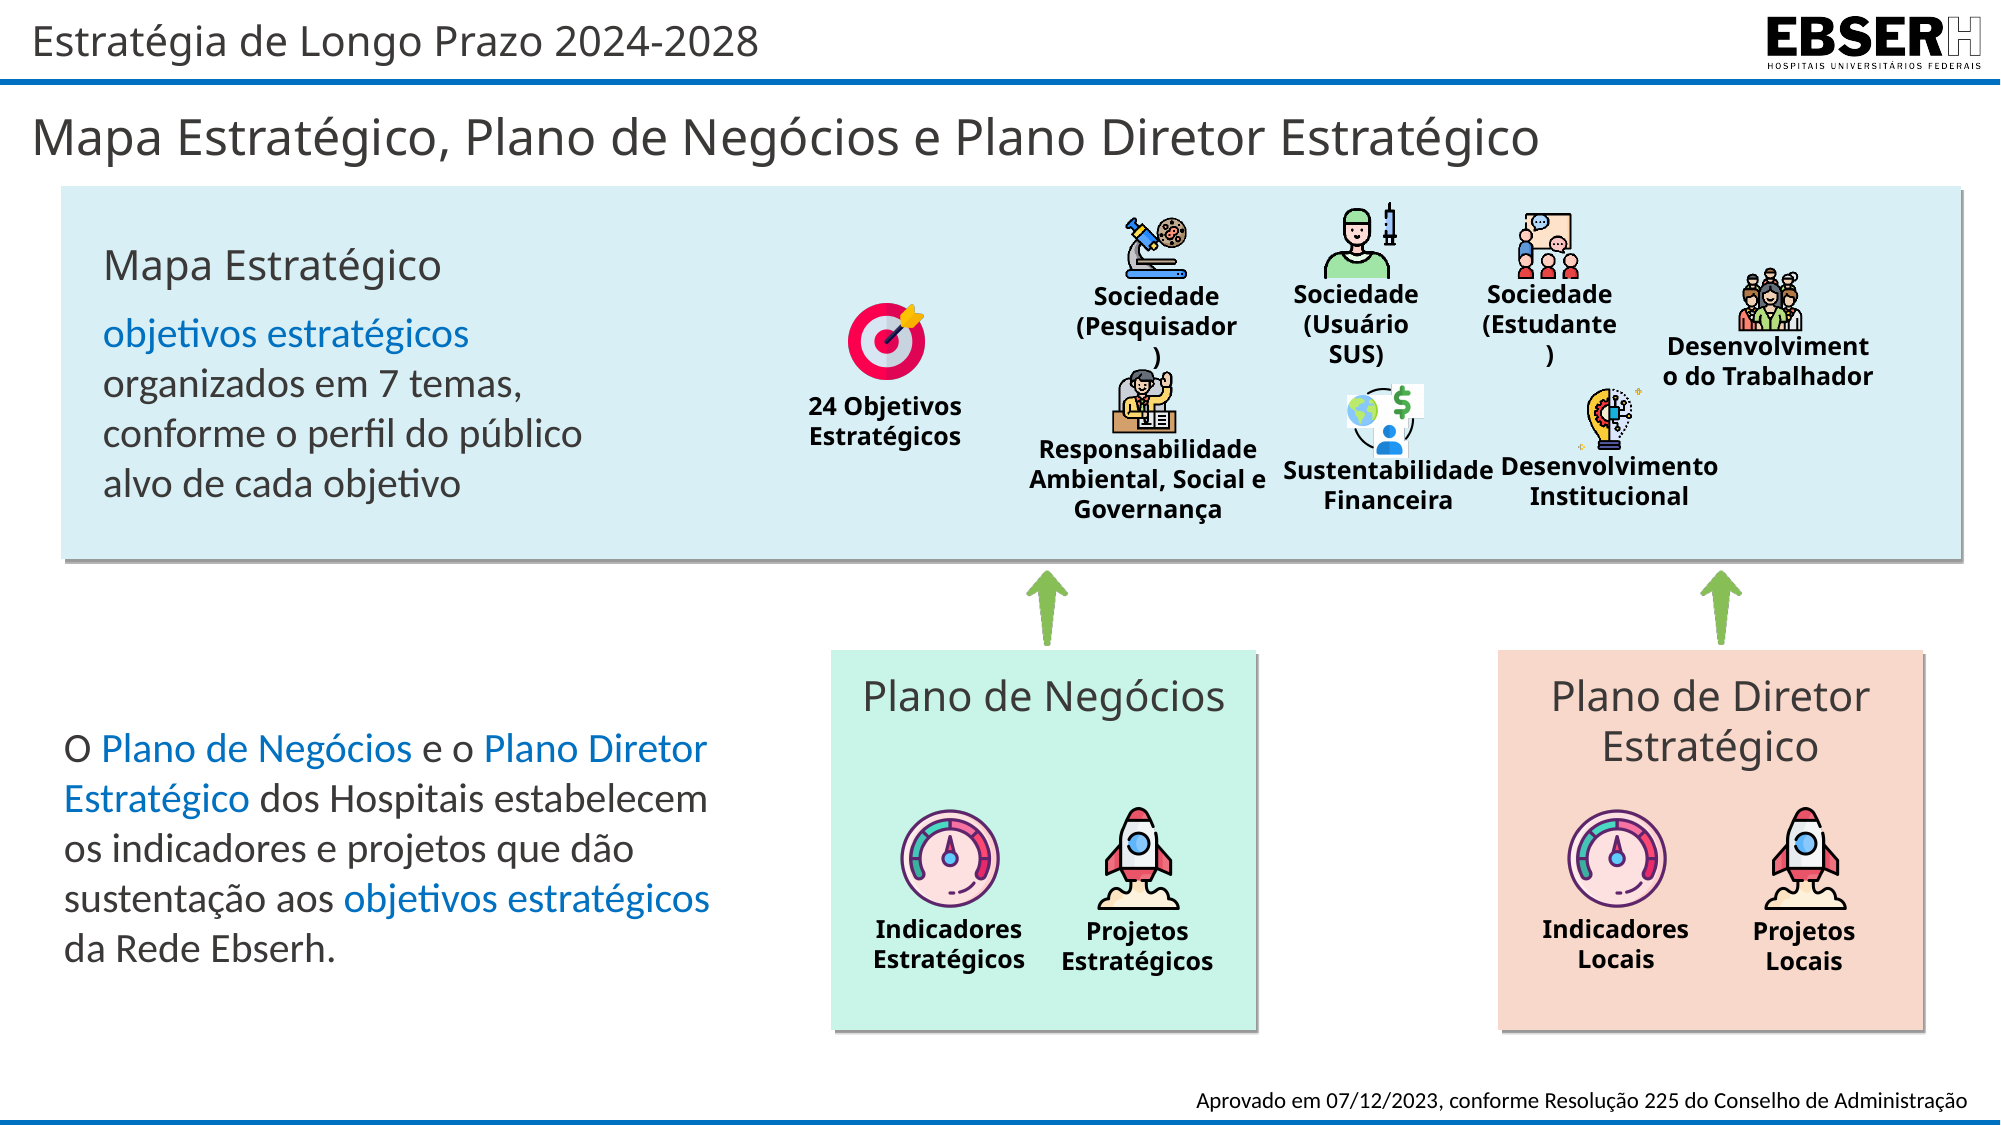

# Mapa Estratégico, Plano de Negócios e Plano Diretor Estratégico
Sociedade (Usuário SUS)
Sociedade
(Estudante)
Sociedade
(Pesquisador)
Mapa Estratégico
Desenvolvimento do Trabalhador
objetivos estratégicos organizados em 7 temas, conforme o perfil do público alvo de cada objetivo
24 Objetivos Estratégicos
Responsabilidade Ambiental, Social e Governança
Sustentabilidade Financeira
Desenvolvimento Institucional
Plano de Negócios
Plano de Diretor Estratégico
O Plano de Negócios e o Plano Diretor Estratégico dos Hospitais estabelecem os indicadores e projetos que dão sustentação aos objetivos estratégicos da Rede Ebserh.
Indicadores Estratégicos
Projetos Estratégicos
Indicadores Locais
Projetos Locais